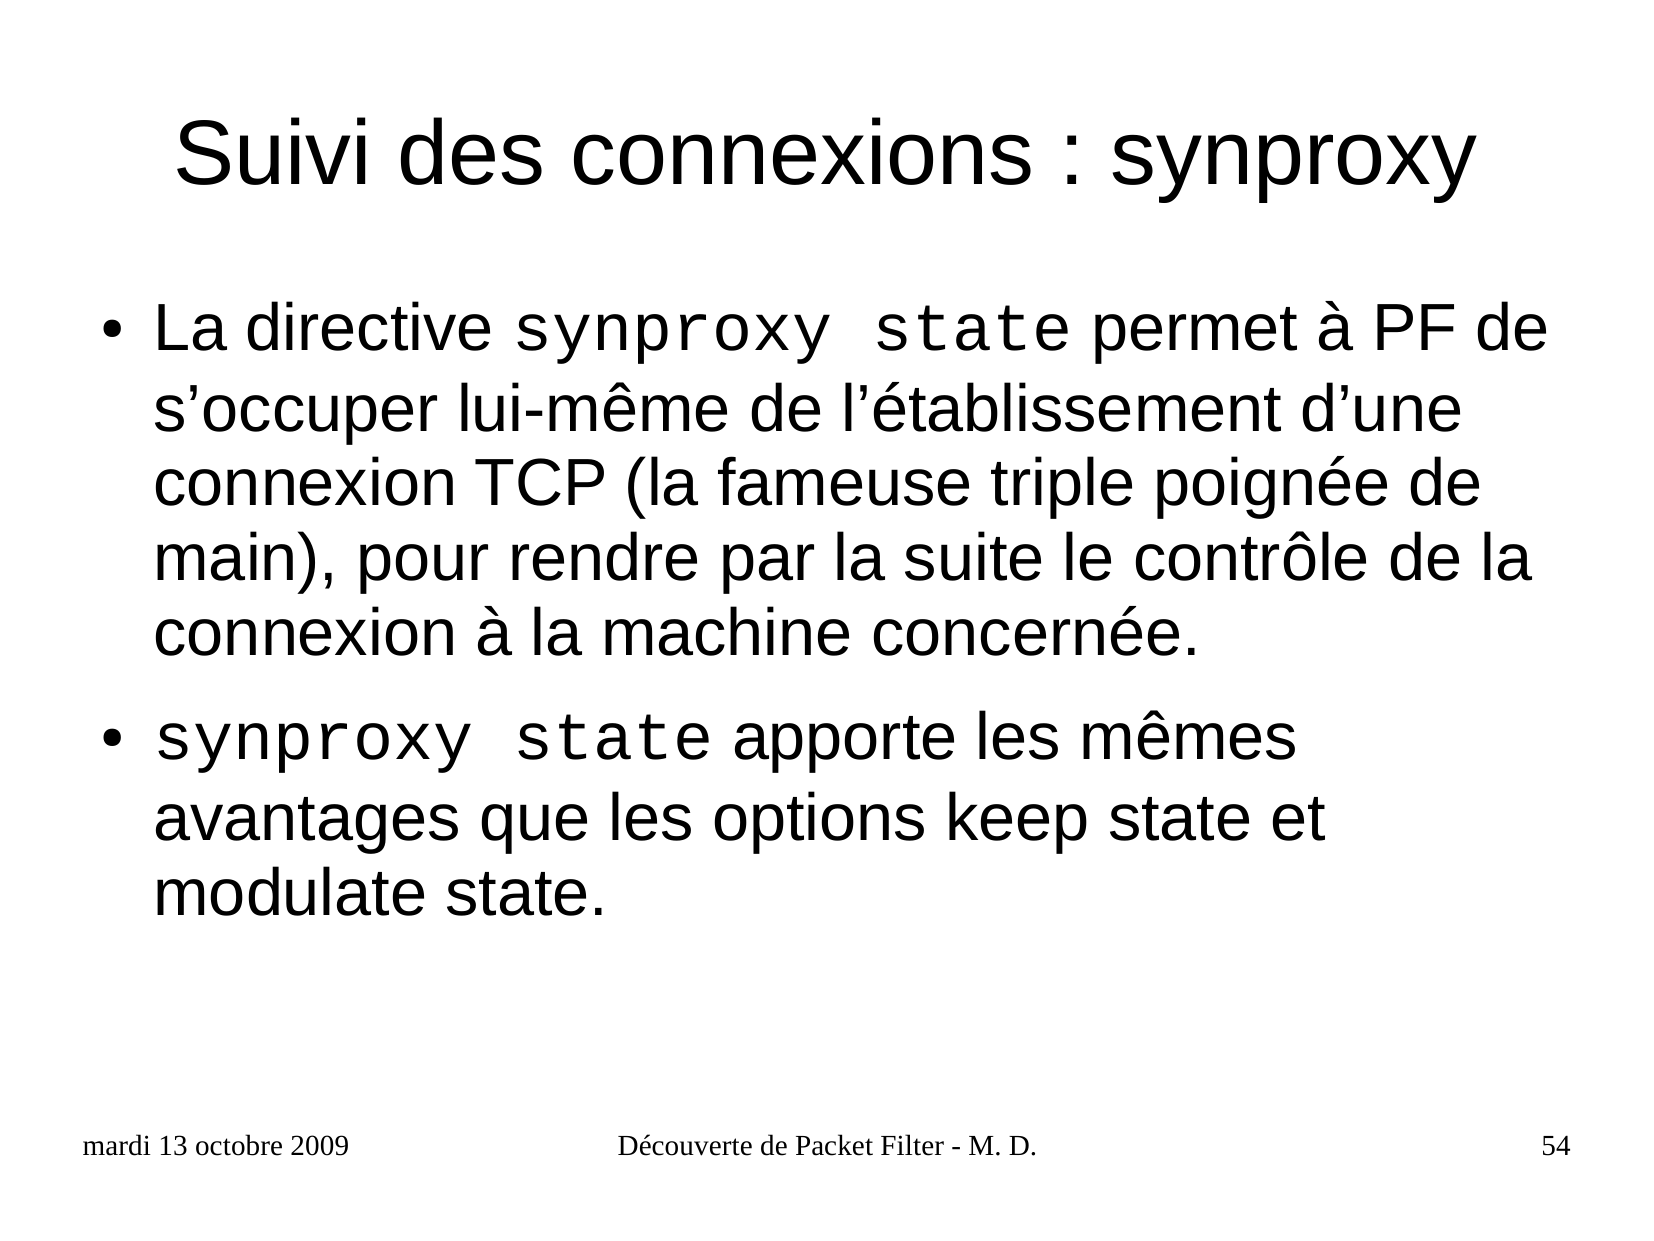

# Suivi des connexions : synproxy
La directive synproxy state permet à PF de s’occuper lui-même de l’établissement d’une connexion TCP (la fameuse triple poignée de main), pour rendre par la suite le contrôle de la connexion à la machine concernée.
synproxy state apporte les mêmes avantages que les options keep state et modulate state.
mardi 13 octobre 2009
Découverte de Packet Filter - M. D.
54